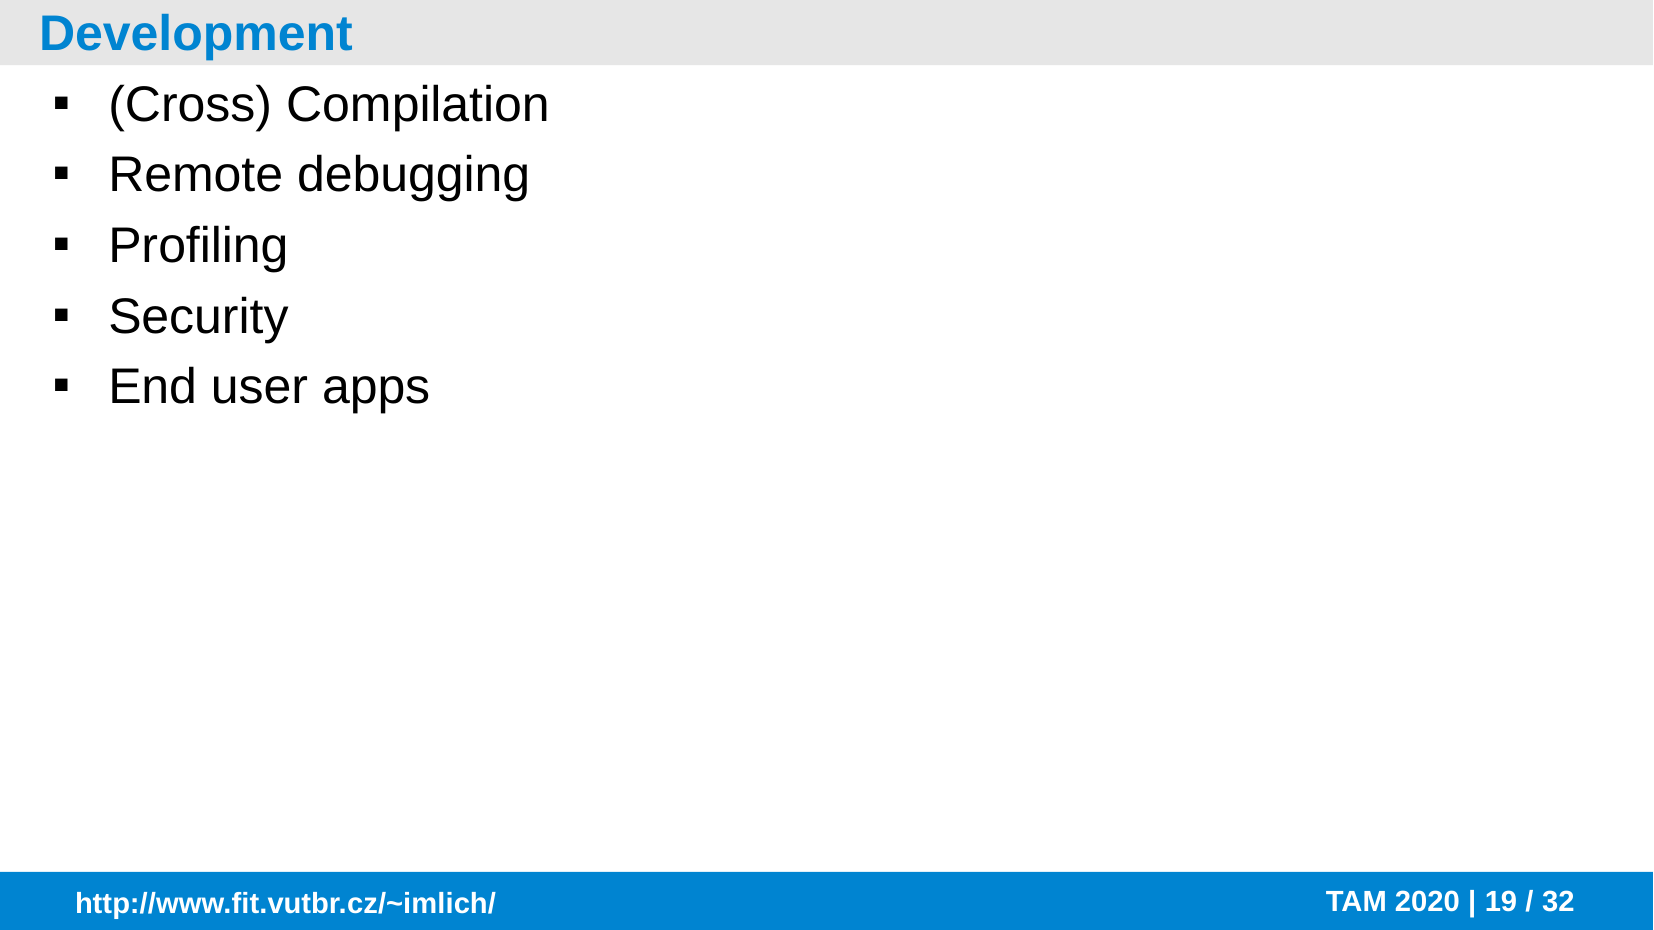

# Development
(Cross) Compilation
Remote debugging
Profiling
Security
End user apps